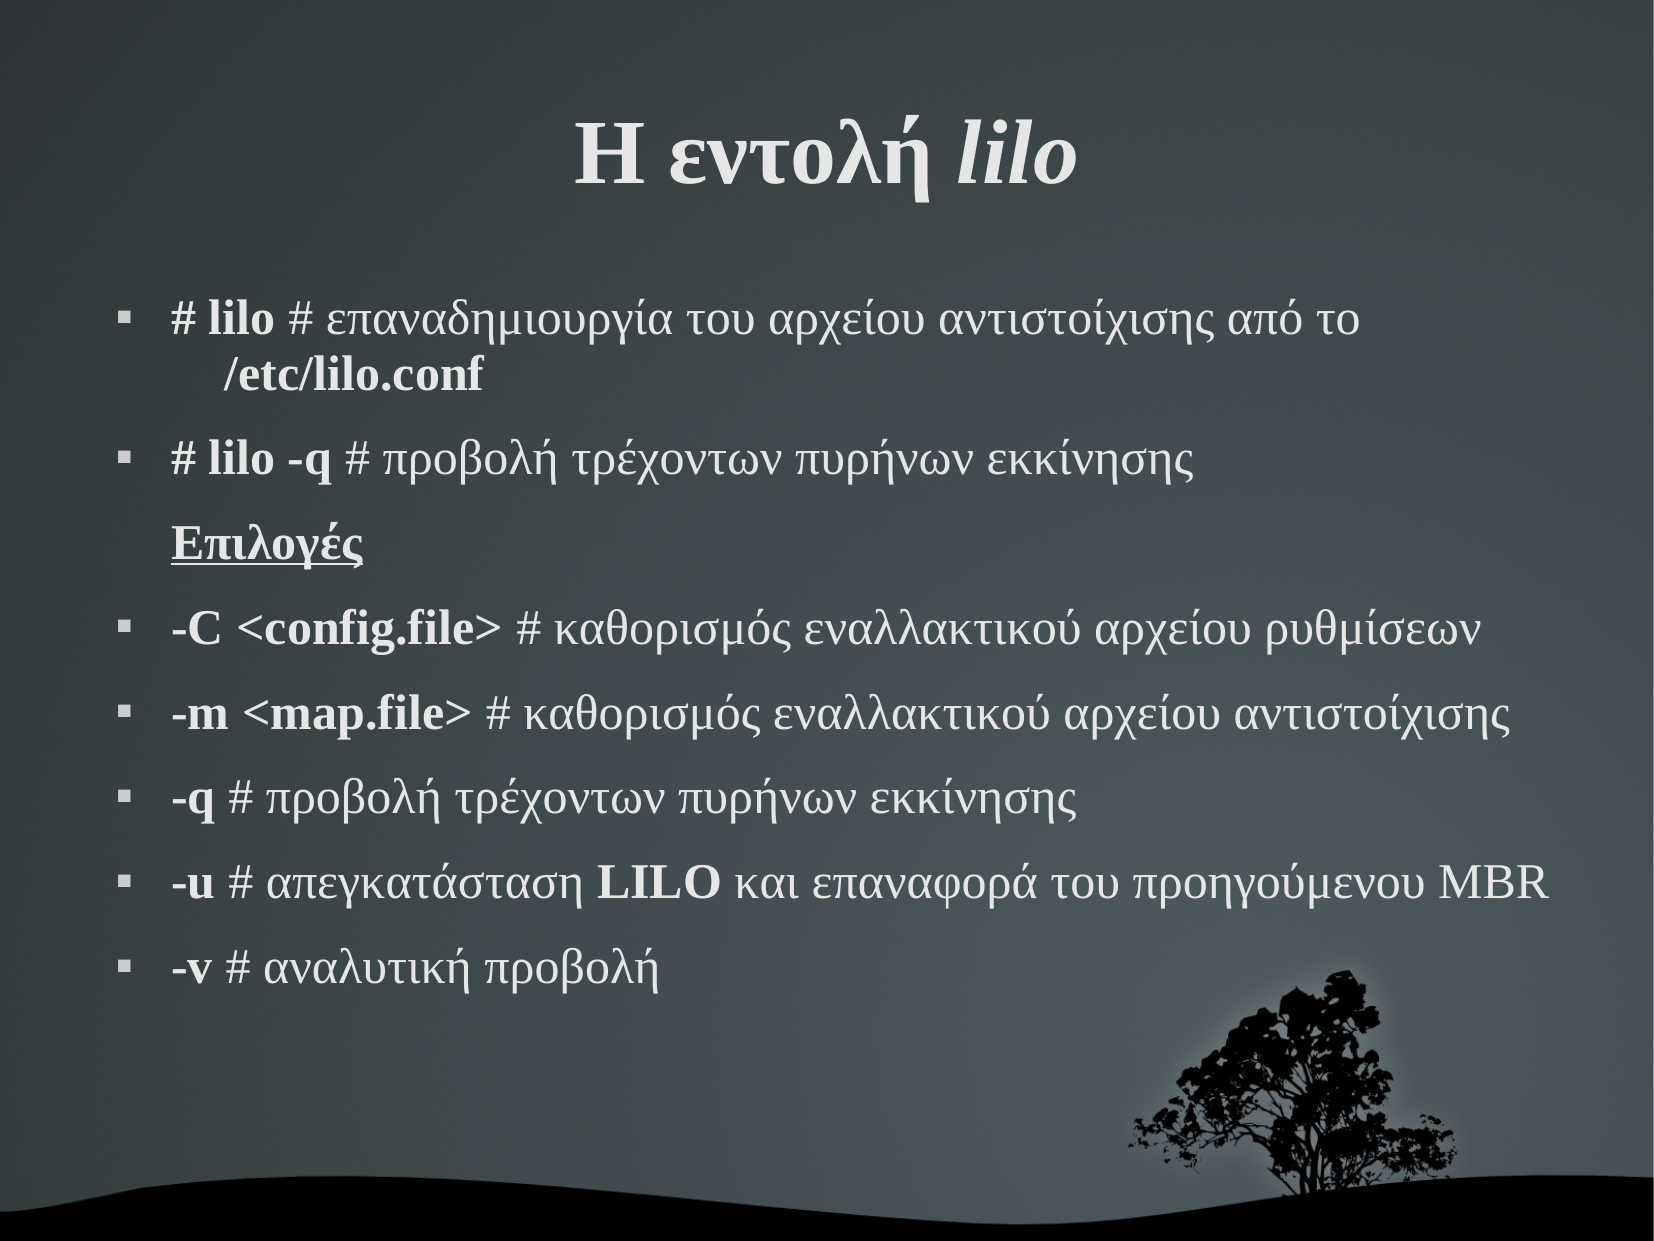

Η εντολή lilo
# # lilo # επαναδημιουργία του αρχείου αντιστοίχισης από το /etc/lilo.conf
# lilo -q # προβολή τρέχοντων πυρήνων εκκίνησης
Επιλογές
-C <config.file> # καθορισμός εναλλακτικού αρχείου ρυθμίσεων
-m <map.file> # καθορισμός εναλλακτικού αρχείου αντιστοίχισης
-q # προβολή τρέχοντων πυρήνων εκκίνησης
-u # απεγκατάσταση LILO και επαναφορά του προηγούμενου MBR
-v # αναλυτική προβολή